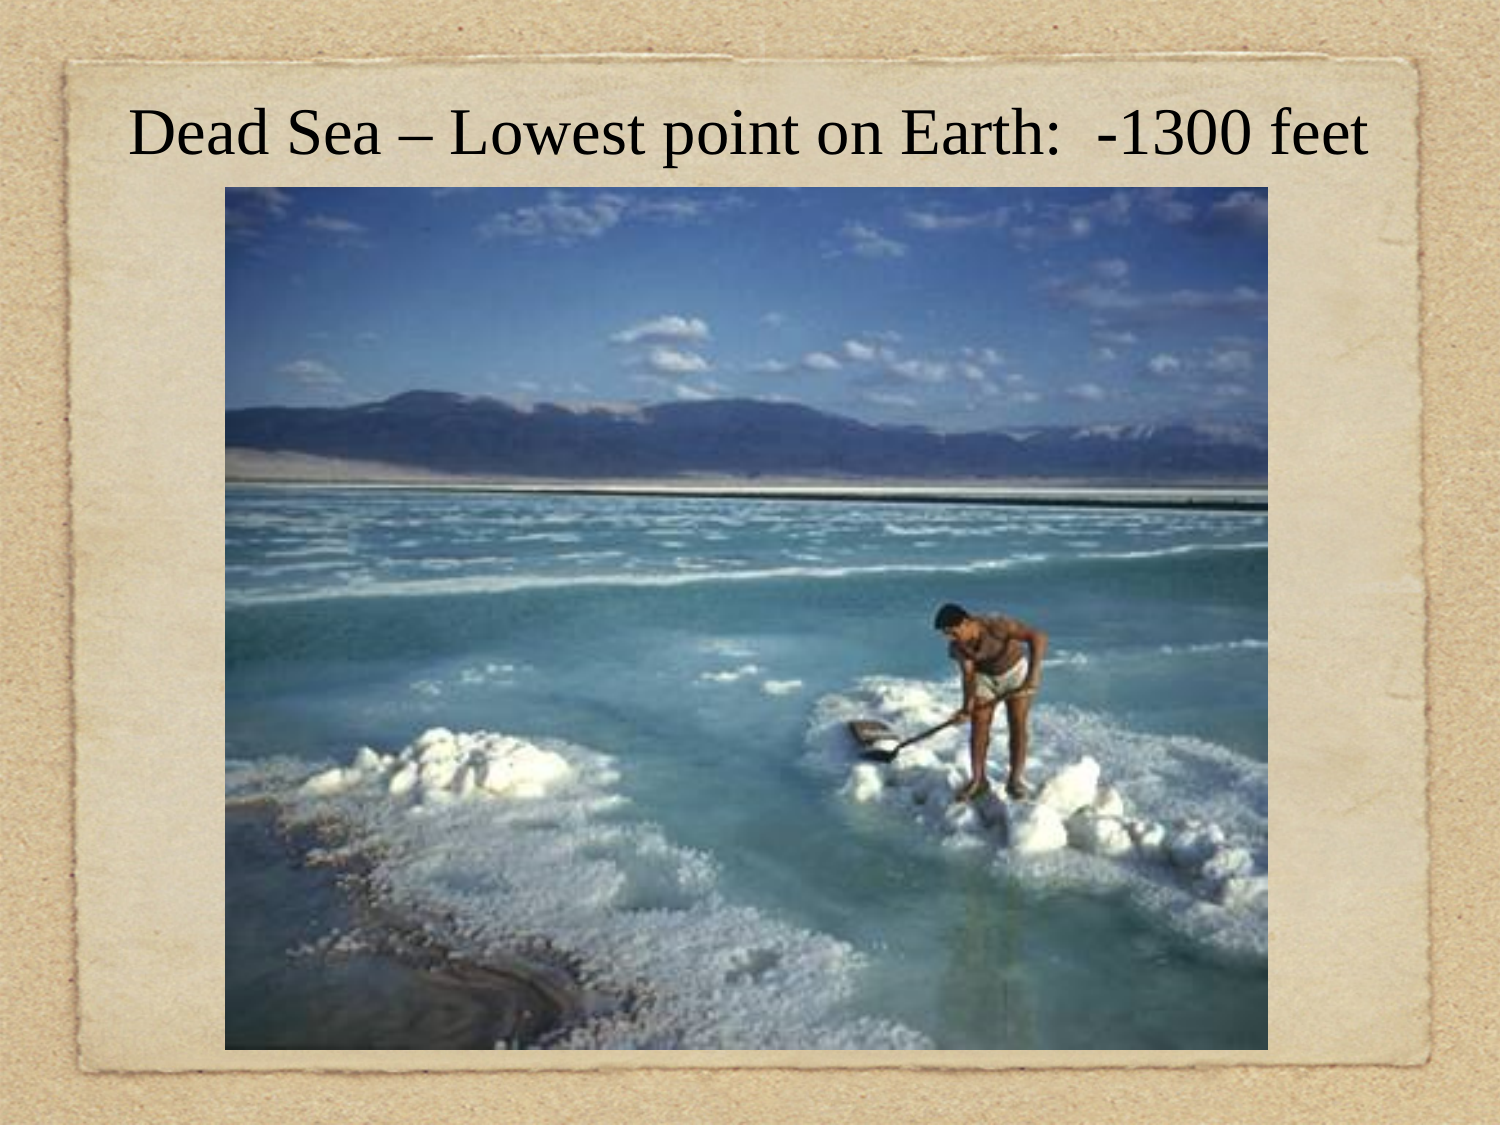

# Dead Sea – Lowest point on Earth: -1300 feet